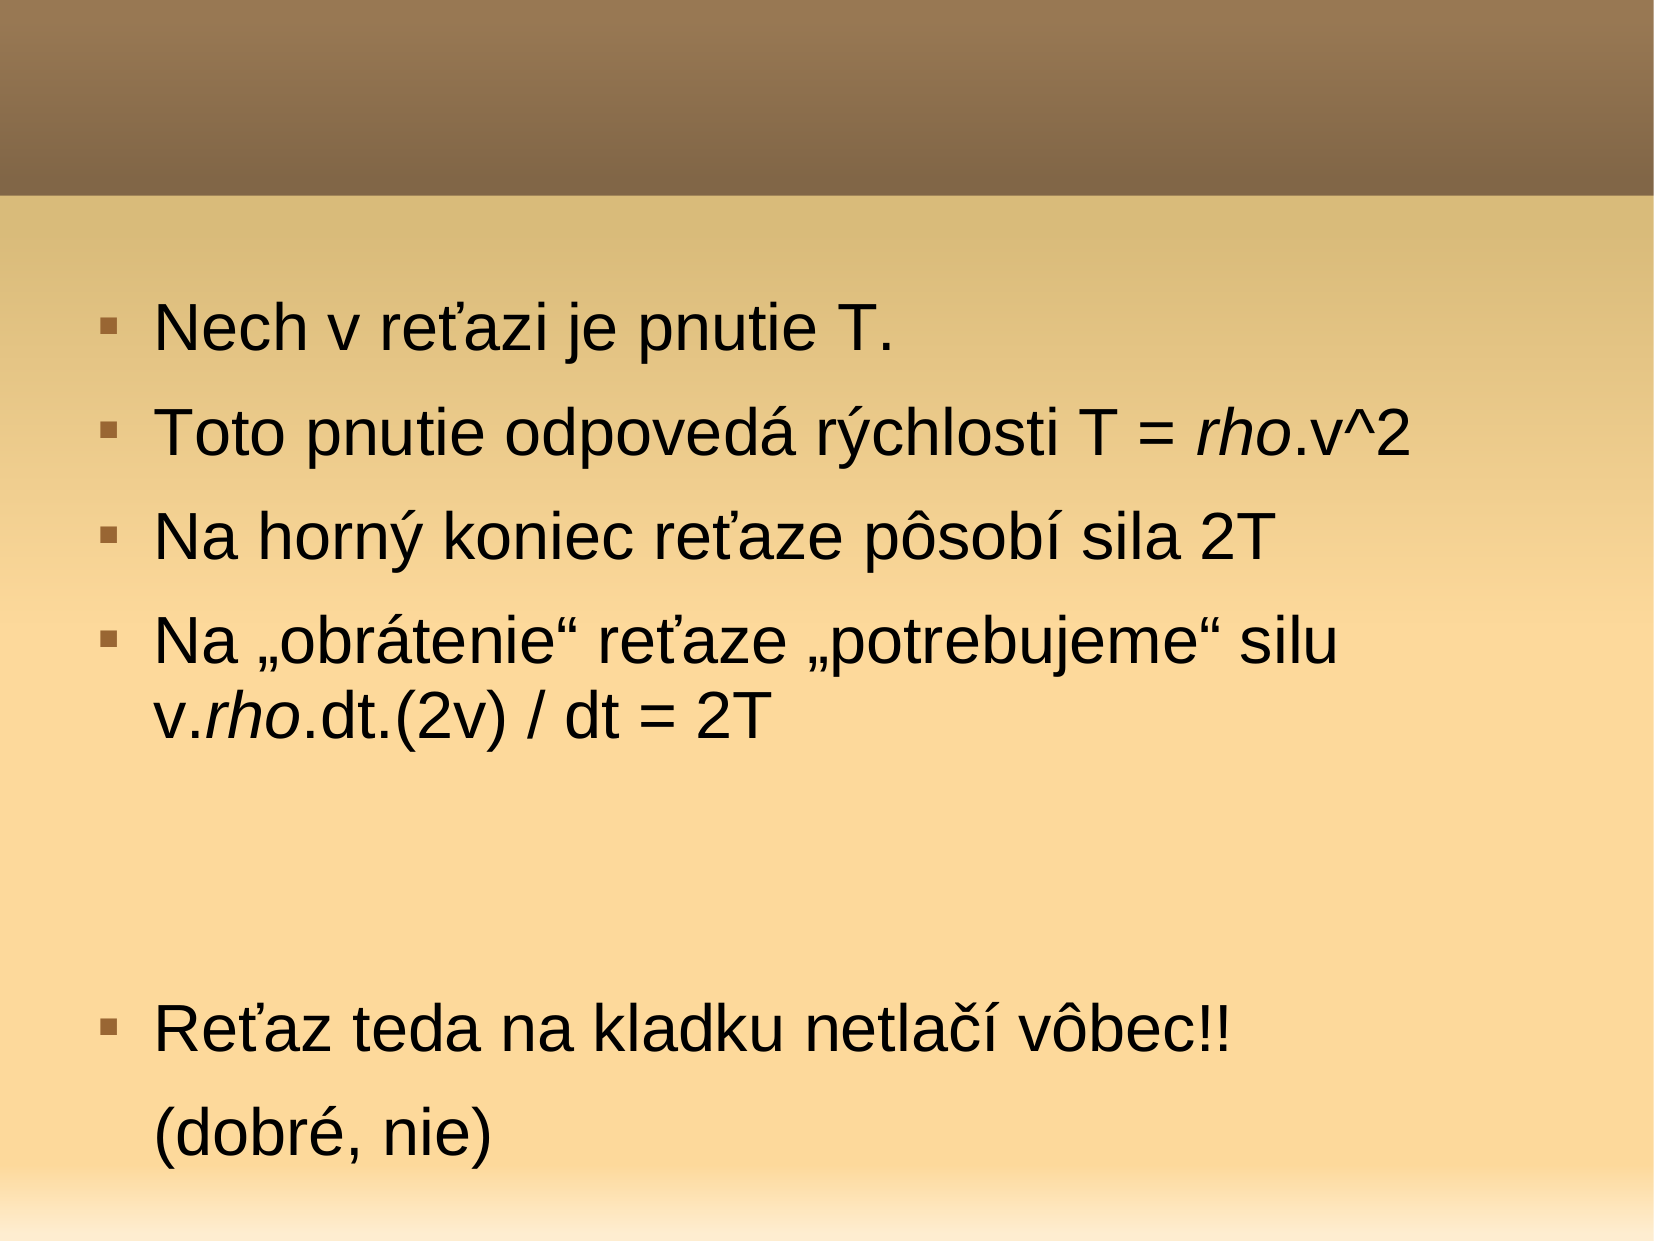

#
Nech v reťazi je pnutie T.
Toto pnutie odpovedá rýchlosti T = rho.v^2
Na horný koniec reťaze pôsobí sila 2T
Na „obrátenie“ reťaze „potrebujeme“ silu v.rho.dt.(2v) / dt = 2T
Reťaz teda na kladku netlačí vôbec!!
(dobré, nie)